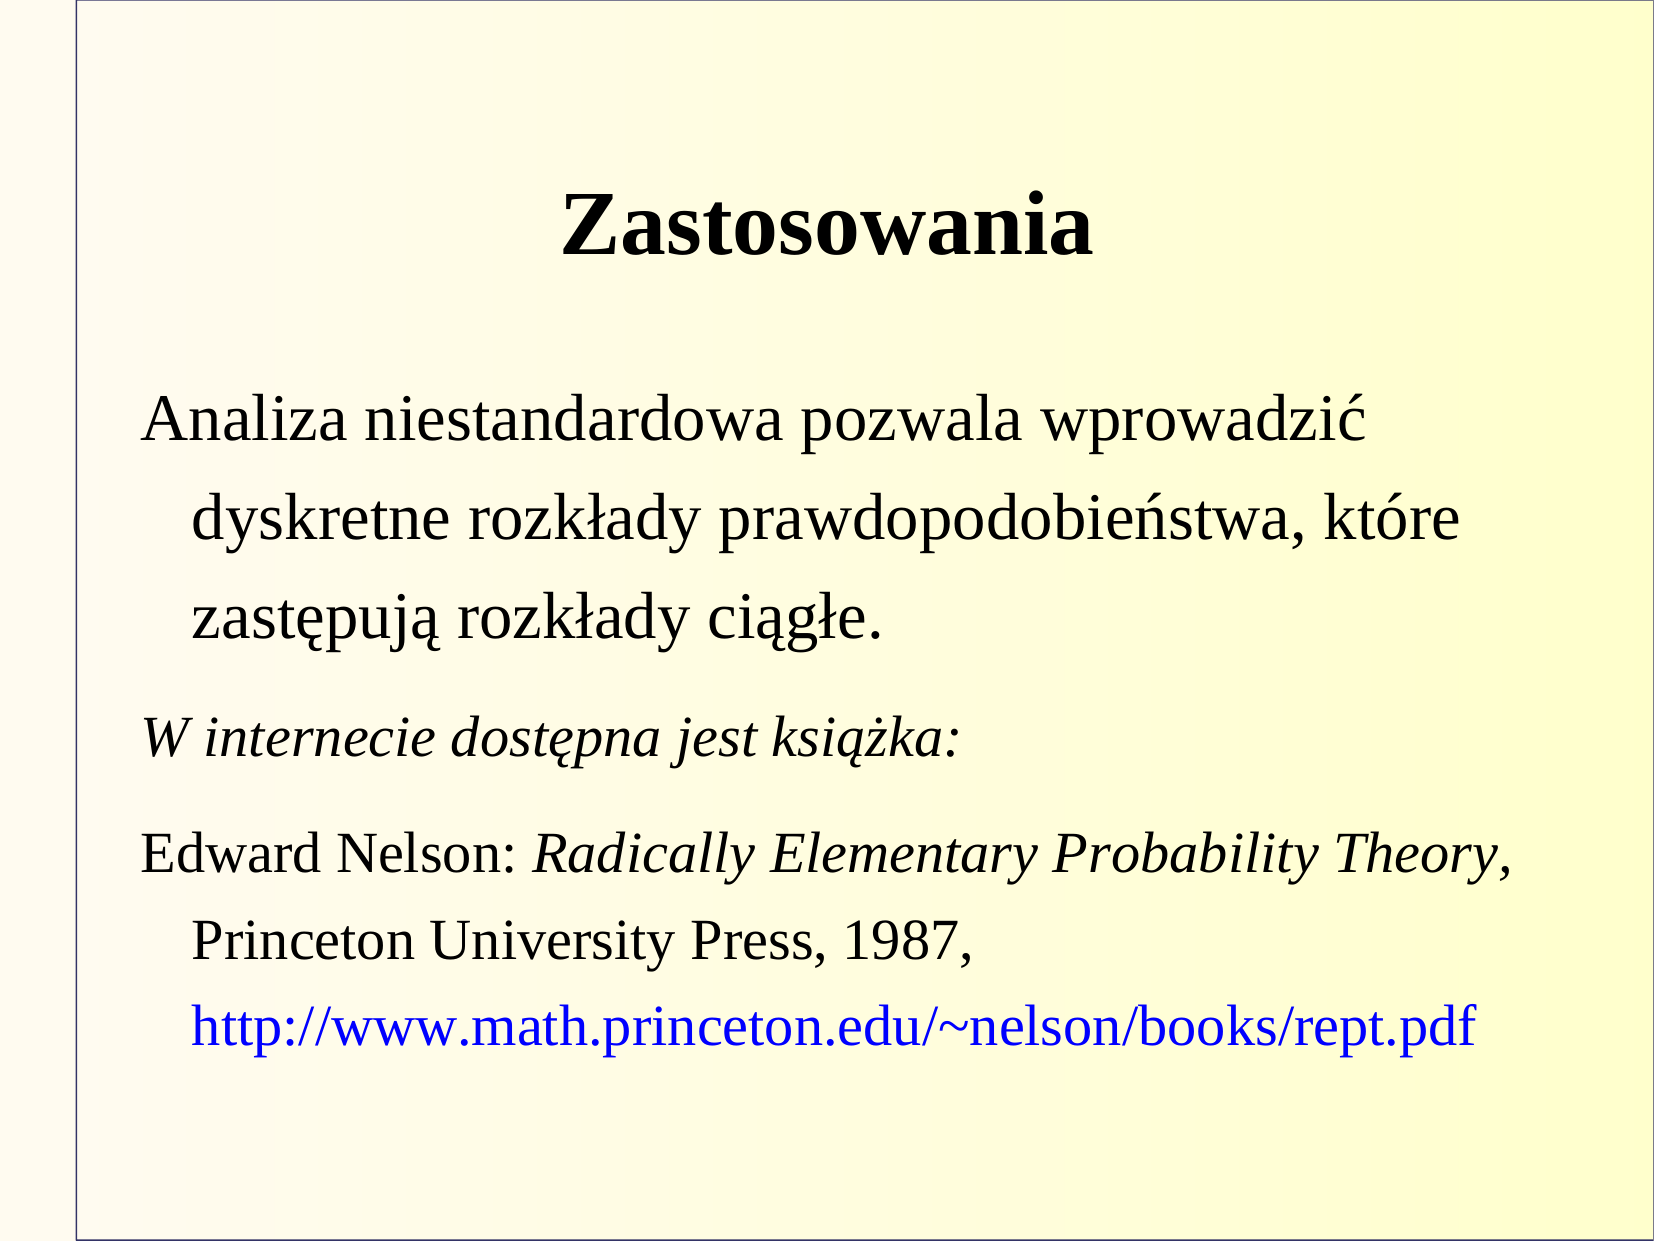

# Zastosowania
Analiza niestandardowa pozwala wprowadzić dyskretne rozkłady prawdopodobieństwa, które zastępują rozkłady ciągłe.
W internecie dostępna jest książka:
Edward Nelson: Radically Elementary Probability Theory, Princeton University Press, 1987, http://www.math.princeton.edu/~nelson/books/rept.pdf